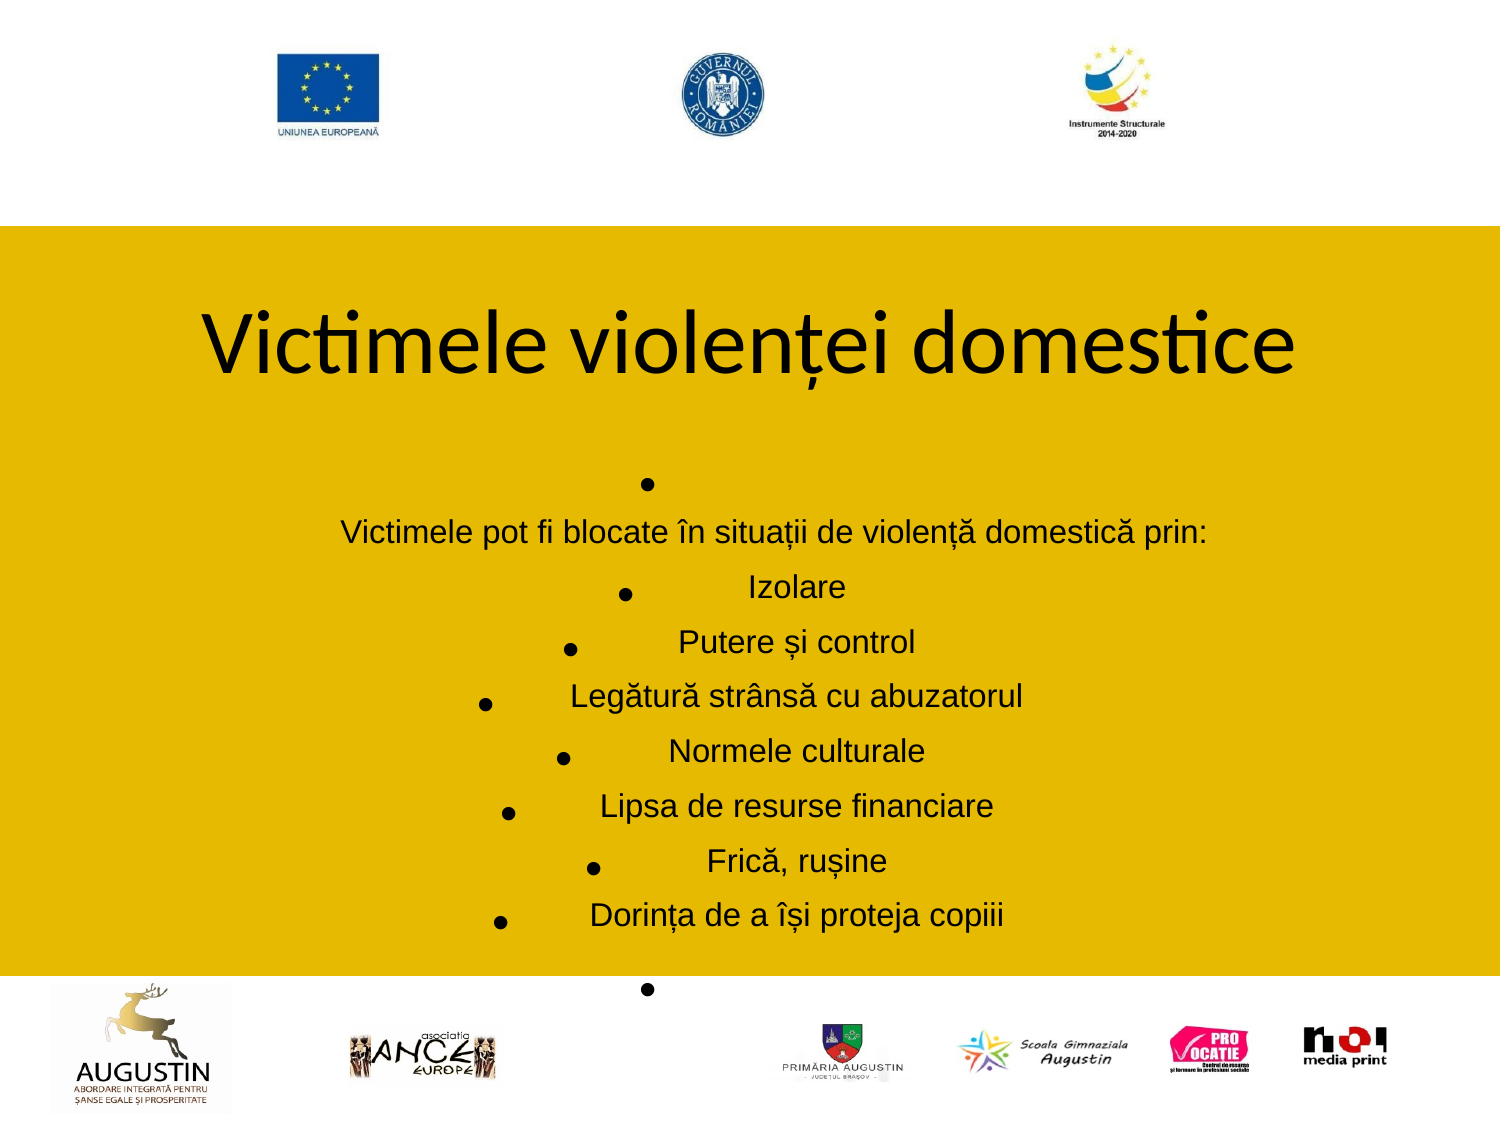

# Victimele violenței domestice
Victimele pot fi blocate în situații de violență domestică prin:
Izolare
Putere și control
Legătură strânsă cu abuzatorul
Normele culturale
Lipsa de resurse financiare
Frică, rușine
Dorința de a își proteja copiii